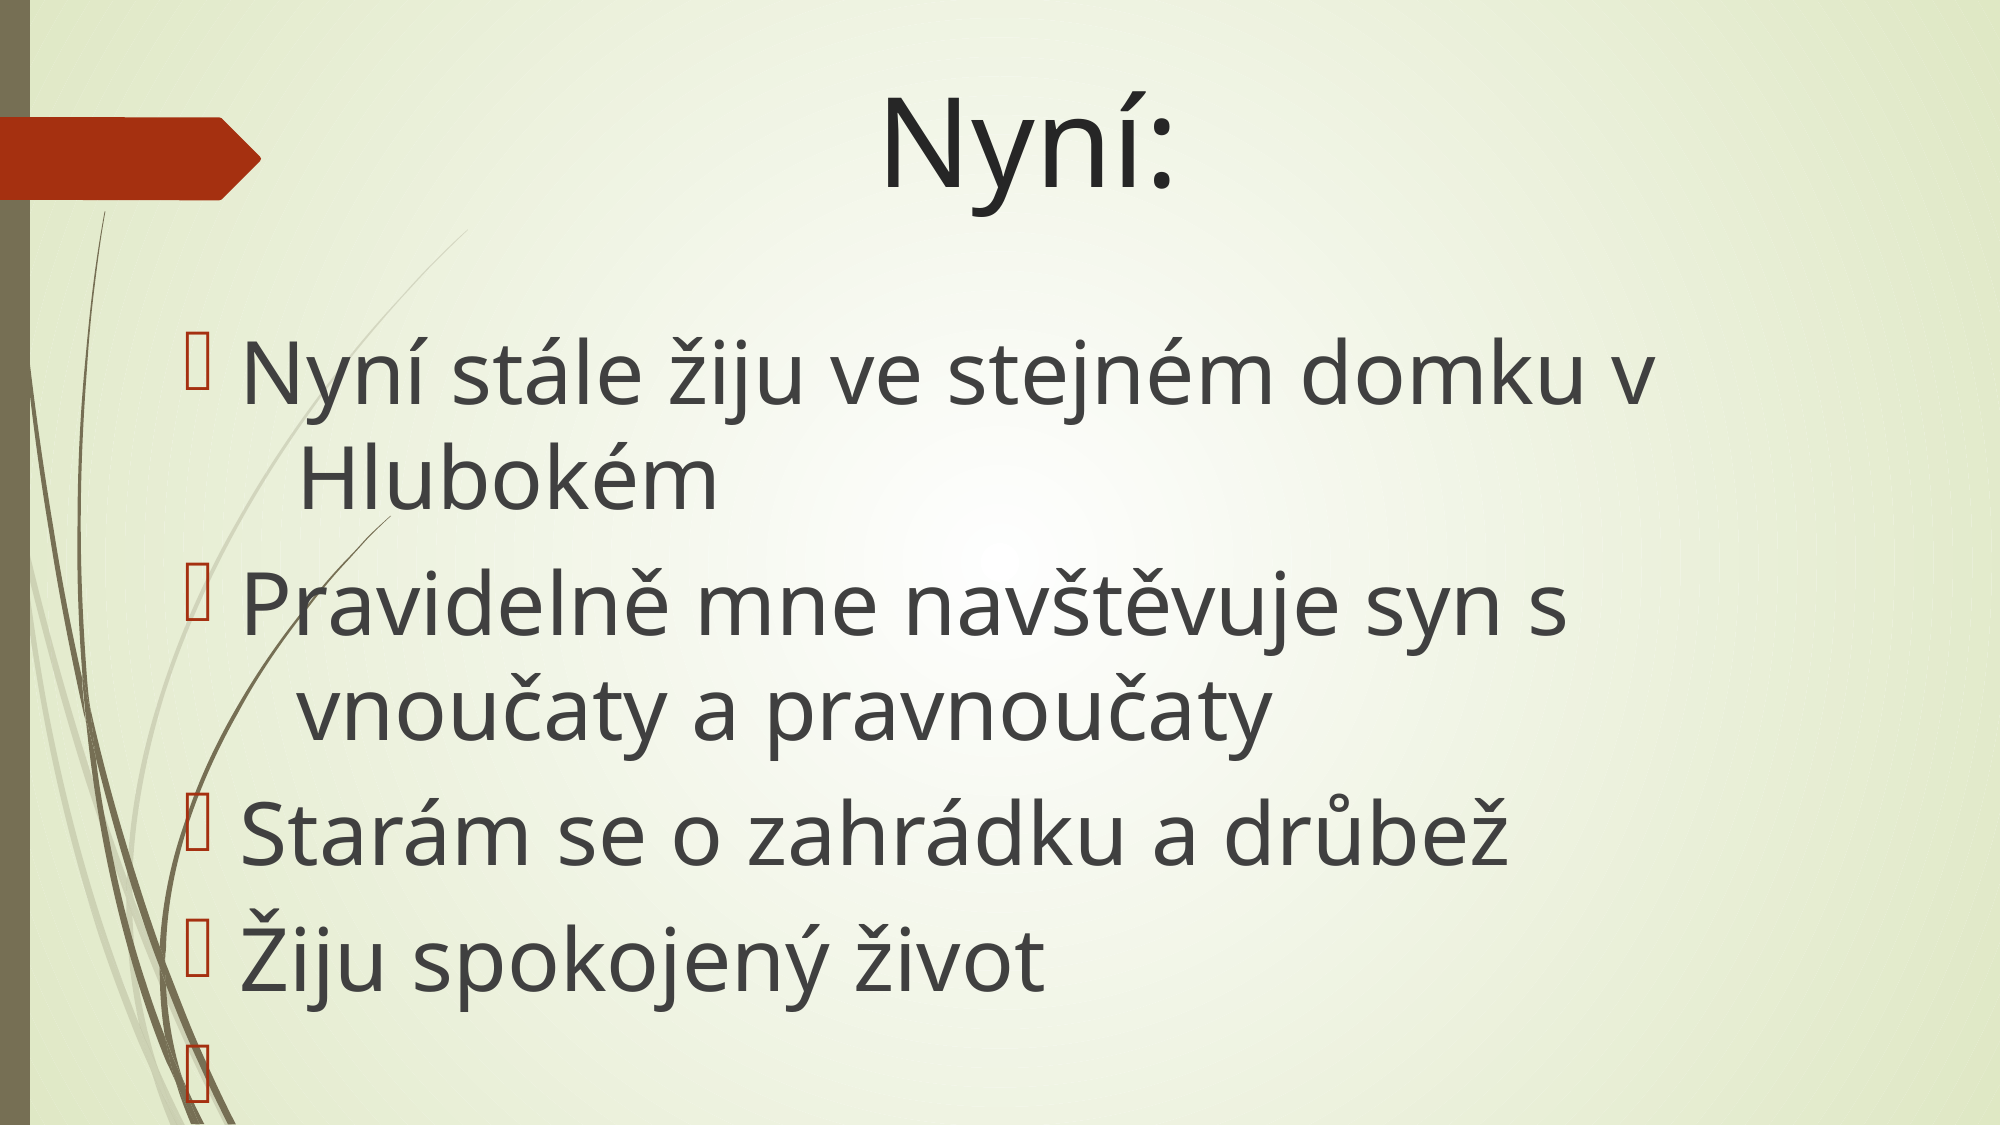

# Nyní:
Nyní stále žiju ve stejném domku v Hlubokém
Pravidelně mne navštěvuje syn s vnoučaty a pravnoučaty
Starám se o zahrádku a drůbež
Žiju spokojený život